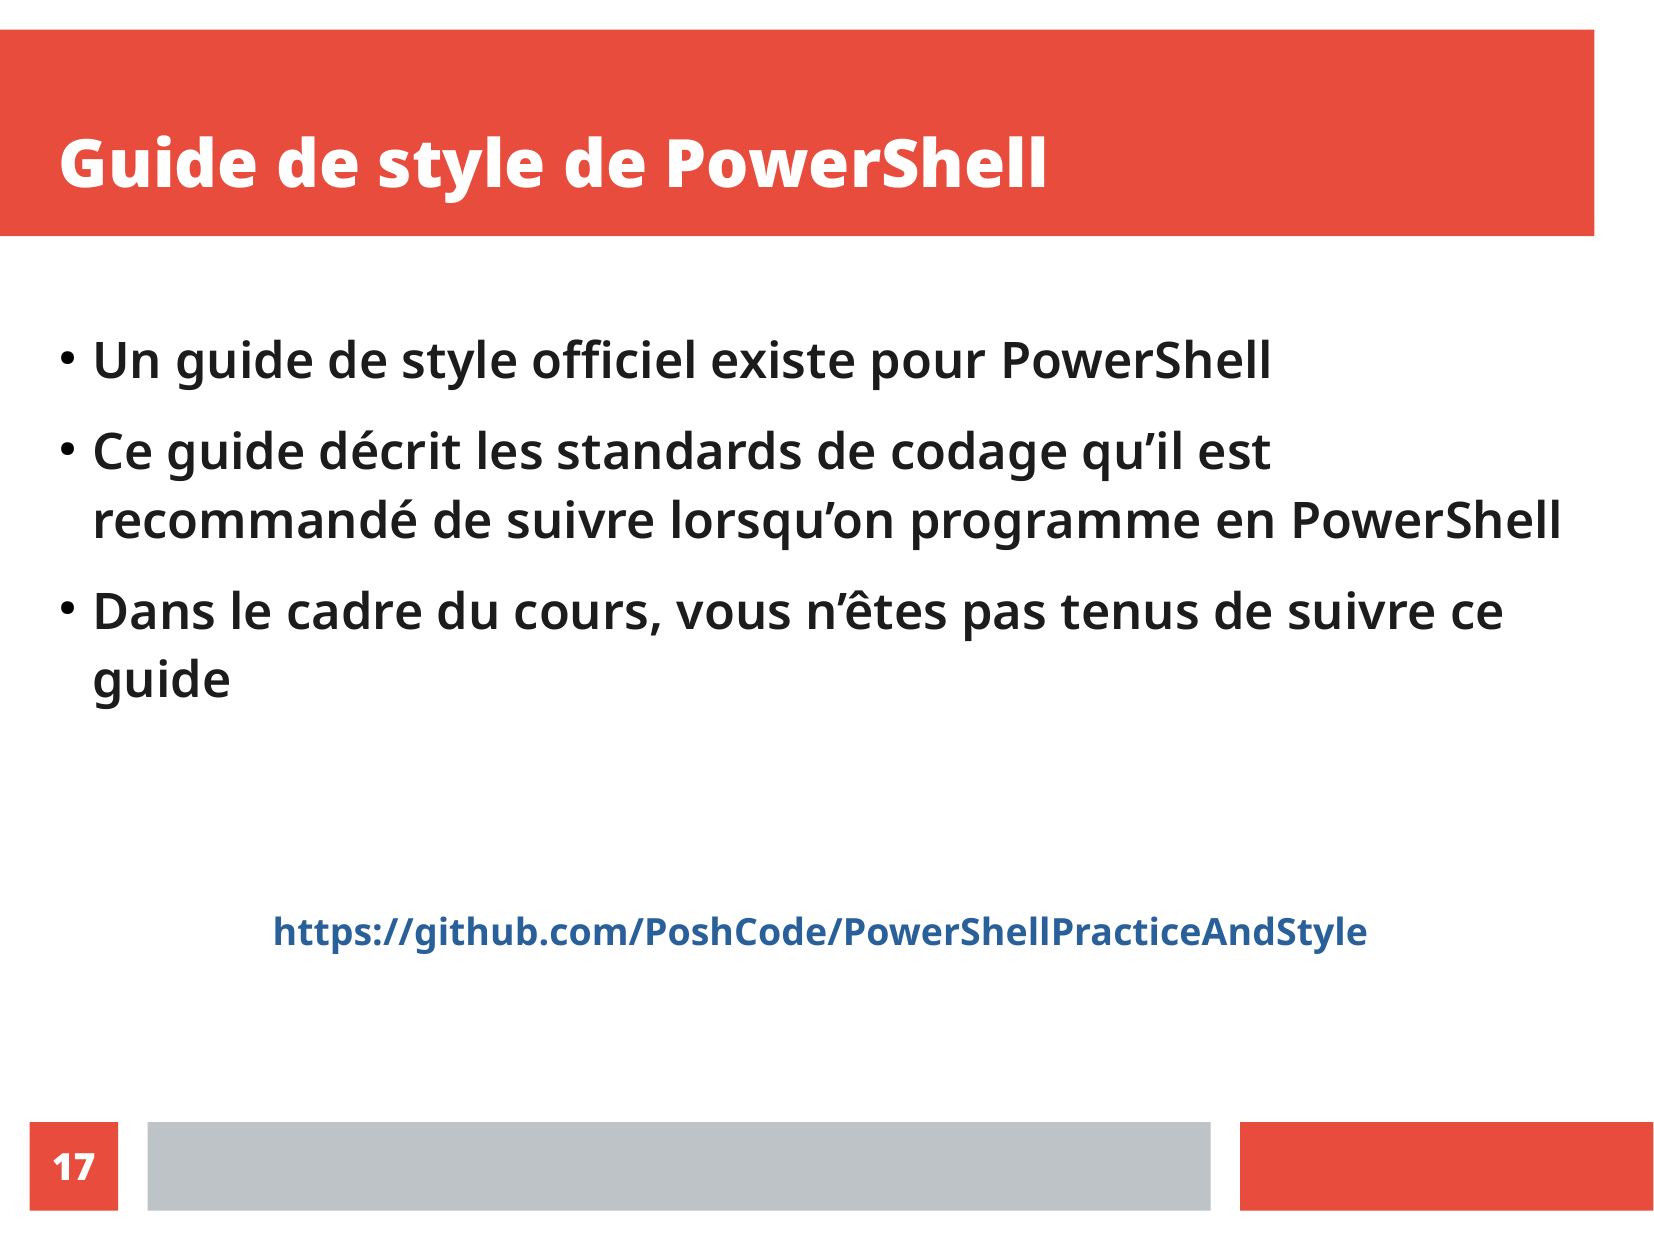

# Guide de style de PowerShell
Un guide de style officiel existe pour PowerShell
Ce guide décrit les standards de codage qu’il est recommandé de suivre lorsqu’on programme en PowerShell
Dans le cadre du cours, vous n’êtes pas tenus de suivre ce guide
https://github.com/PoshCode/PowerShellPracticeAndStyle
17